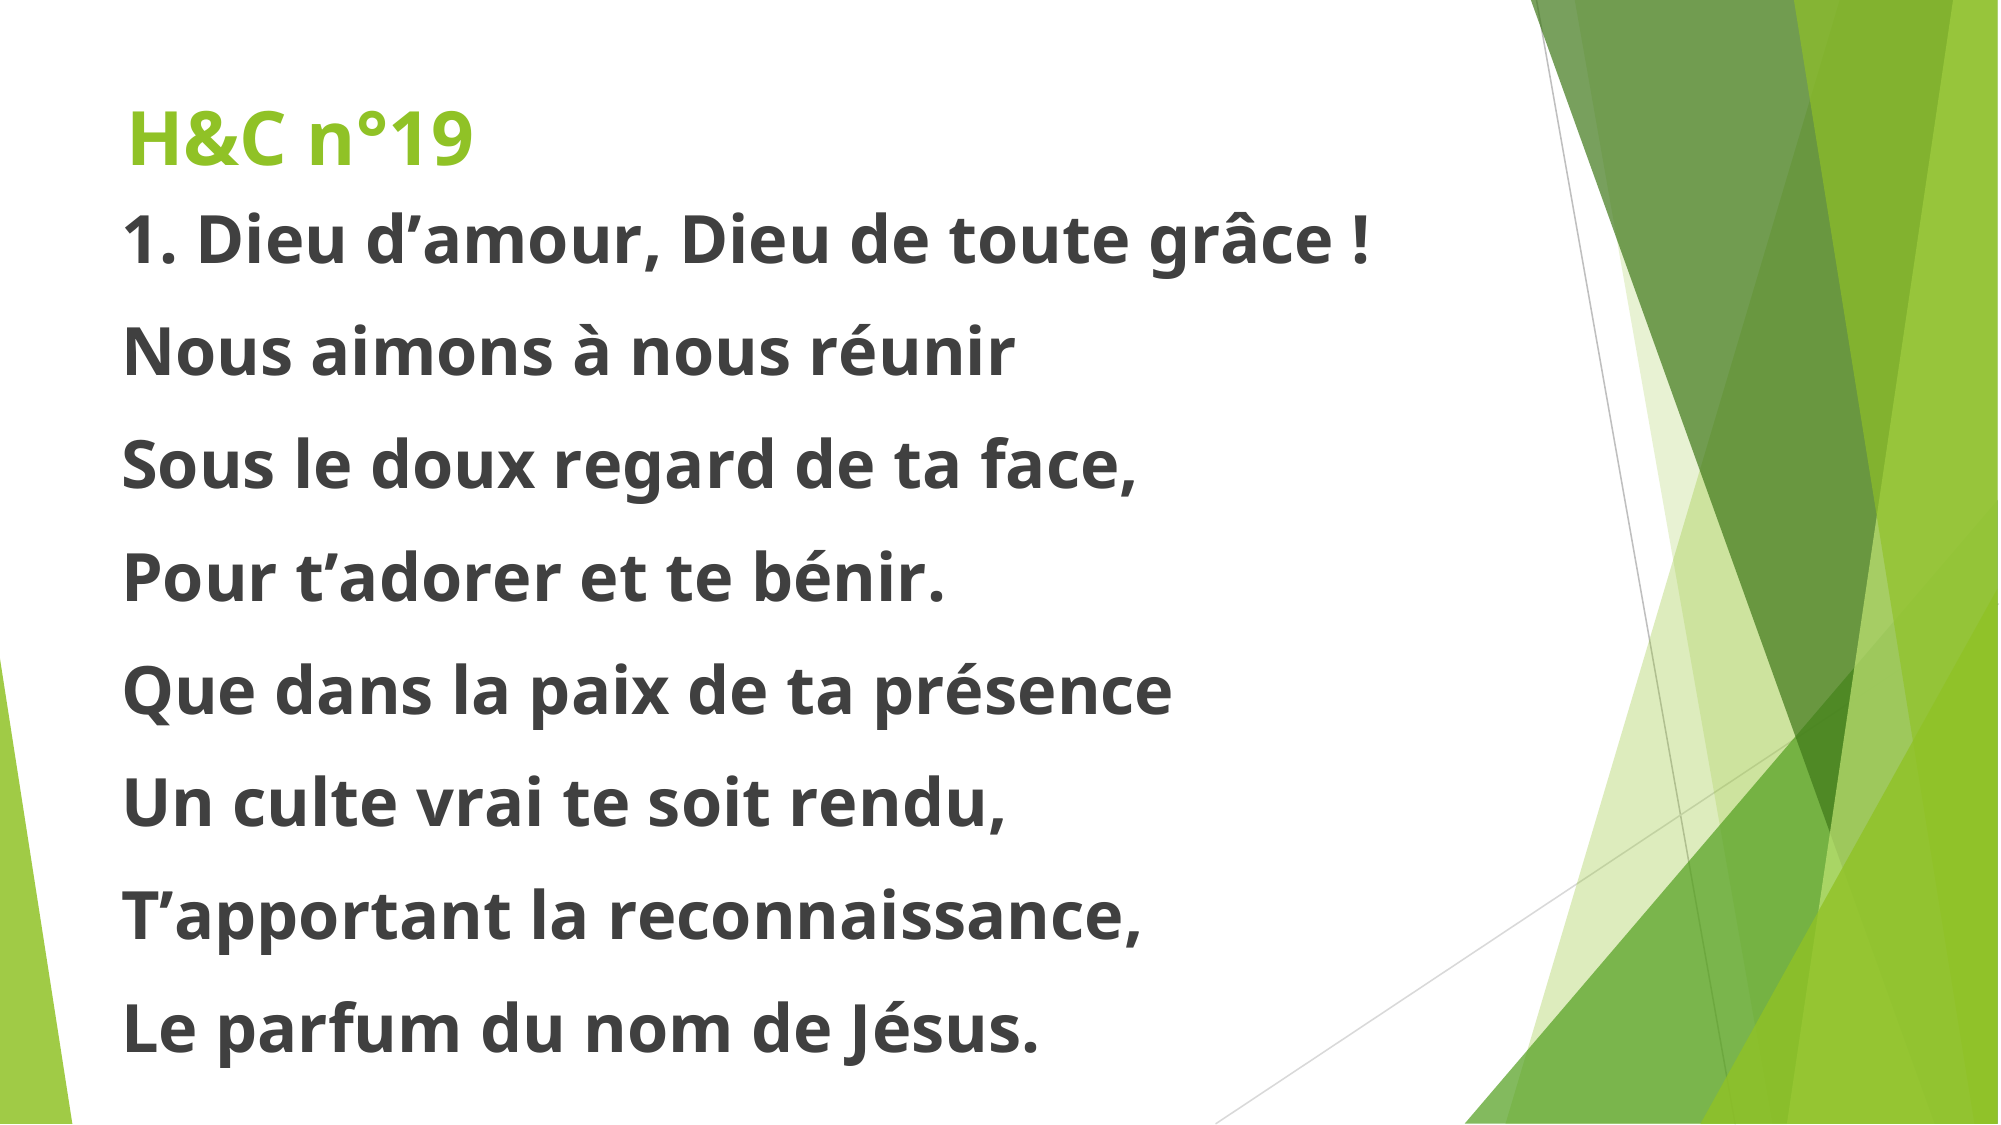

H&C n°19
1. Dieu d’amour, Dieu de toute grâce !
Nous aimons à nous réunir
Sous le doux regard de ta face,
Pour t’adorer et te bénir.
Que dans la paix de ta présence
Un culte vrai te soit rendu,
T’apportant la reconnaissance,
Le parfum du nom de Jésus.